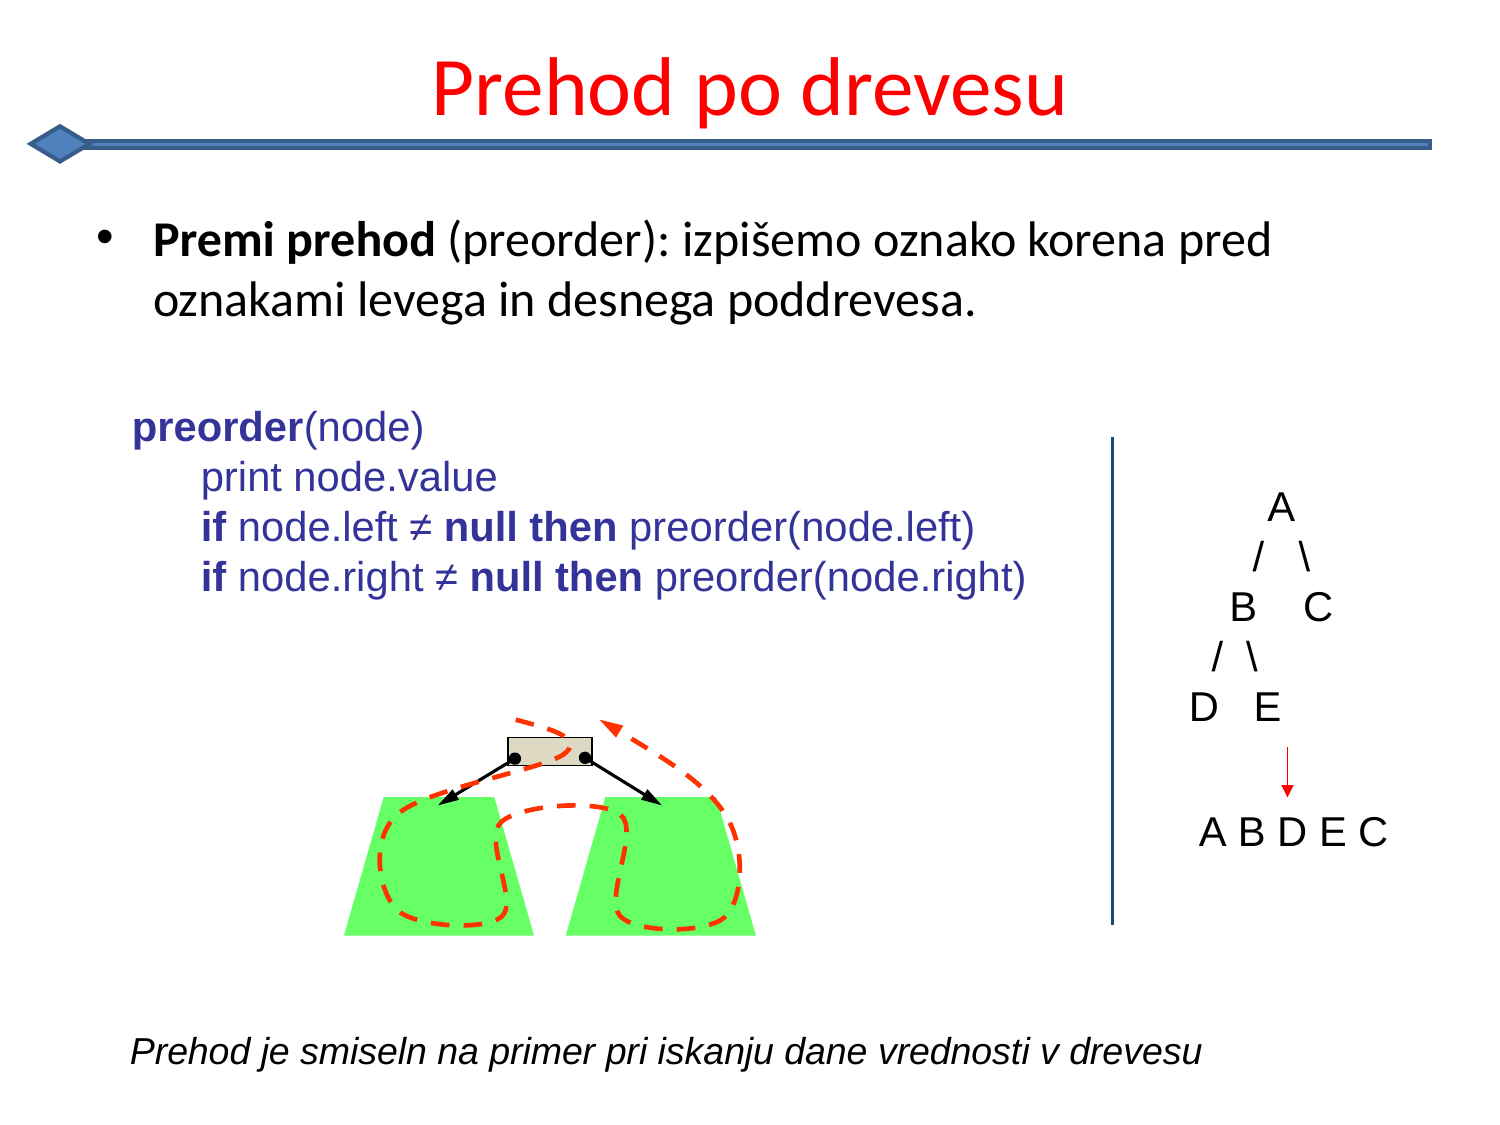

# Prehod po drevesu
Premi prehod (preorder): izpišemo oznako korena pred oznakami levega in desnega poddrevesa.
preorder(node)
 print node.value
 if node.left ≠ null then preorder(node.left)
 if node.right ≠ null then preorder(node.right)
A
/ \
B C
 / \
 D E
A B D E C
Prehod je smiseln na primer pri iskanju dane vrednosti v drevesu